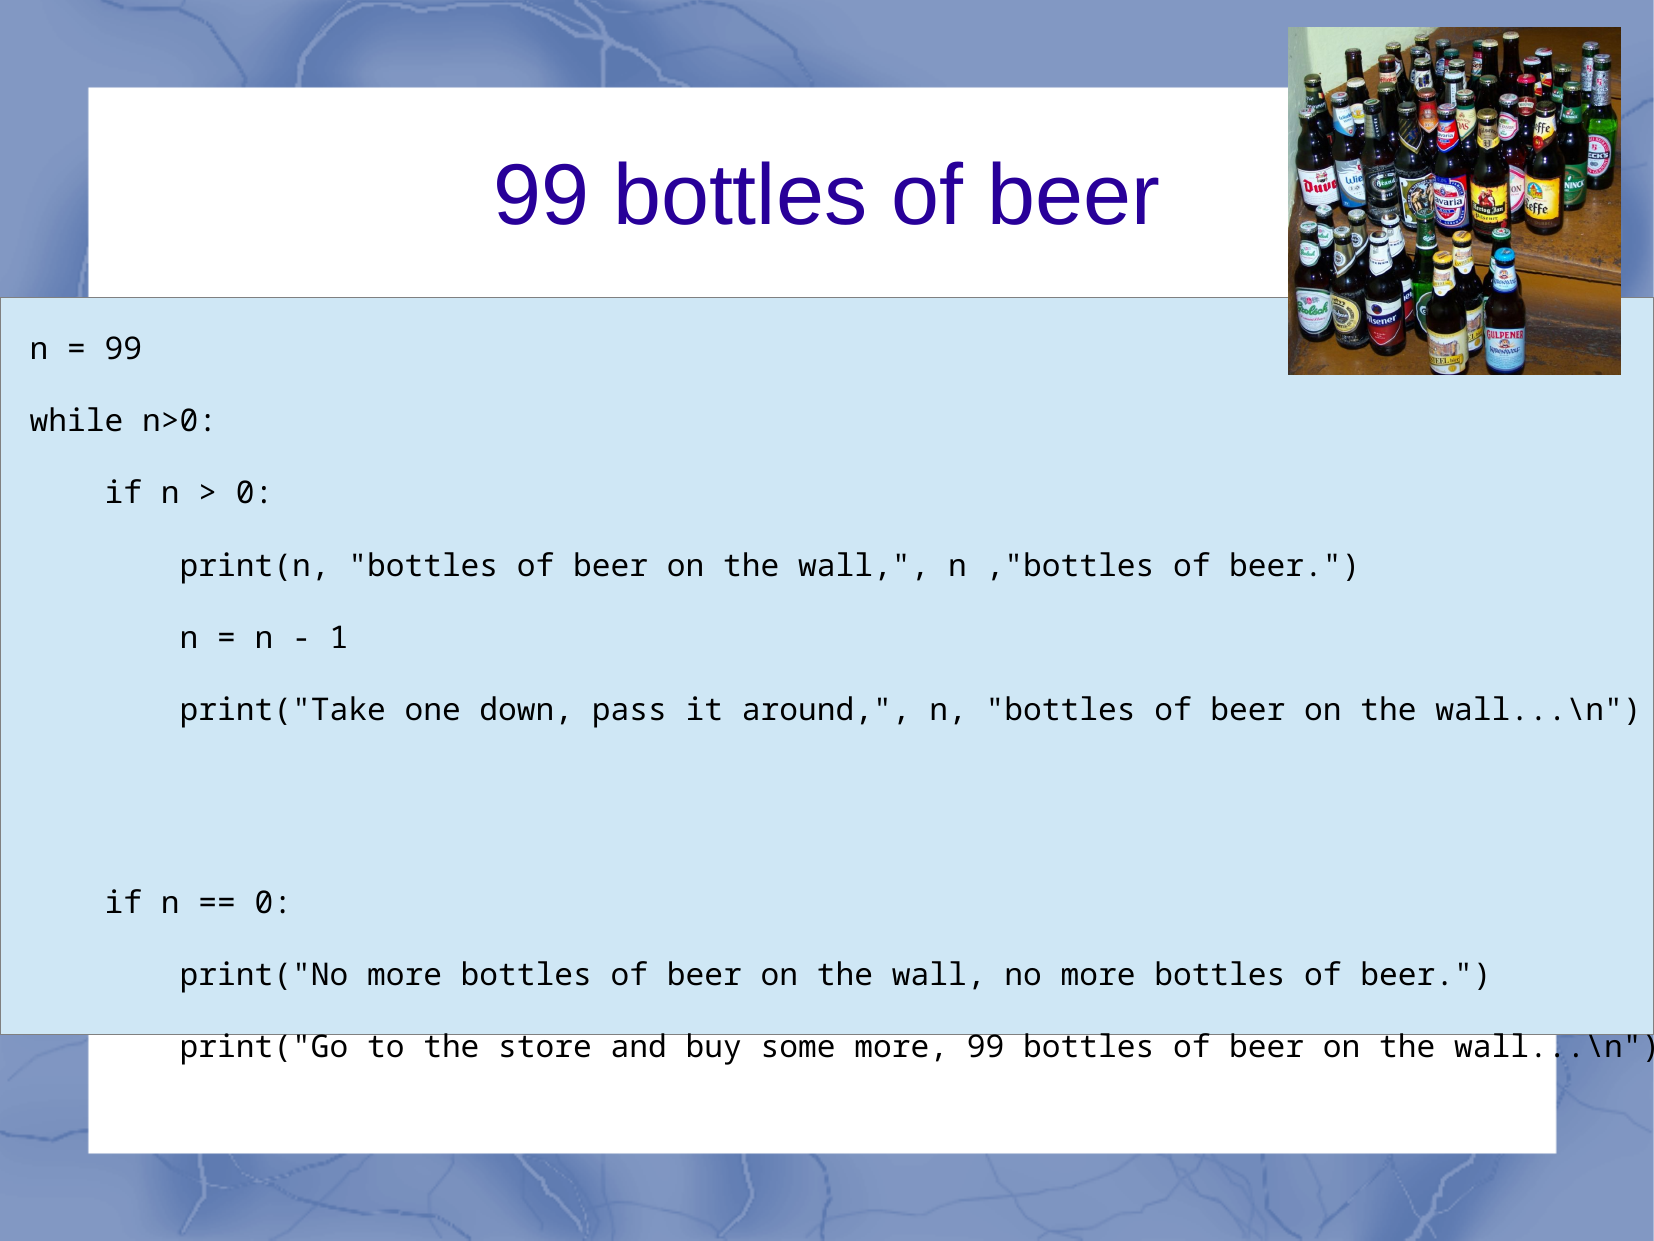

# 99 bottles of beer
n = 99
while n>0:
 if n > 0:
 print(n, "bottles of beer on the wall,", n ,"bottles of beer.")
 n = n - 1
 print("Take one down, pass it around,", n, "bottles of beer on the wall...\n")
 if n == 0:
 print("No more bottles of beer on the wall, no more bottles of beer.")
 print("Go to the store and buy some more, 99 bottles of beer on the wall...\n")